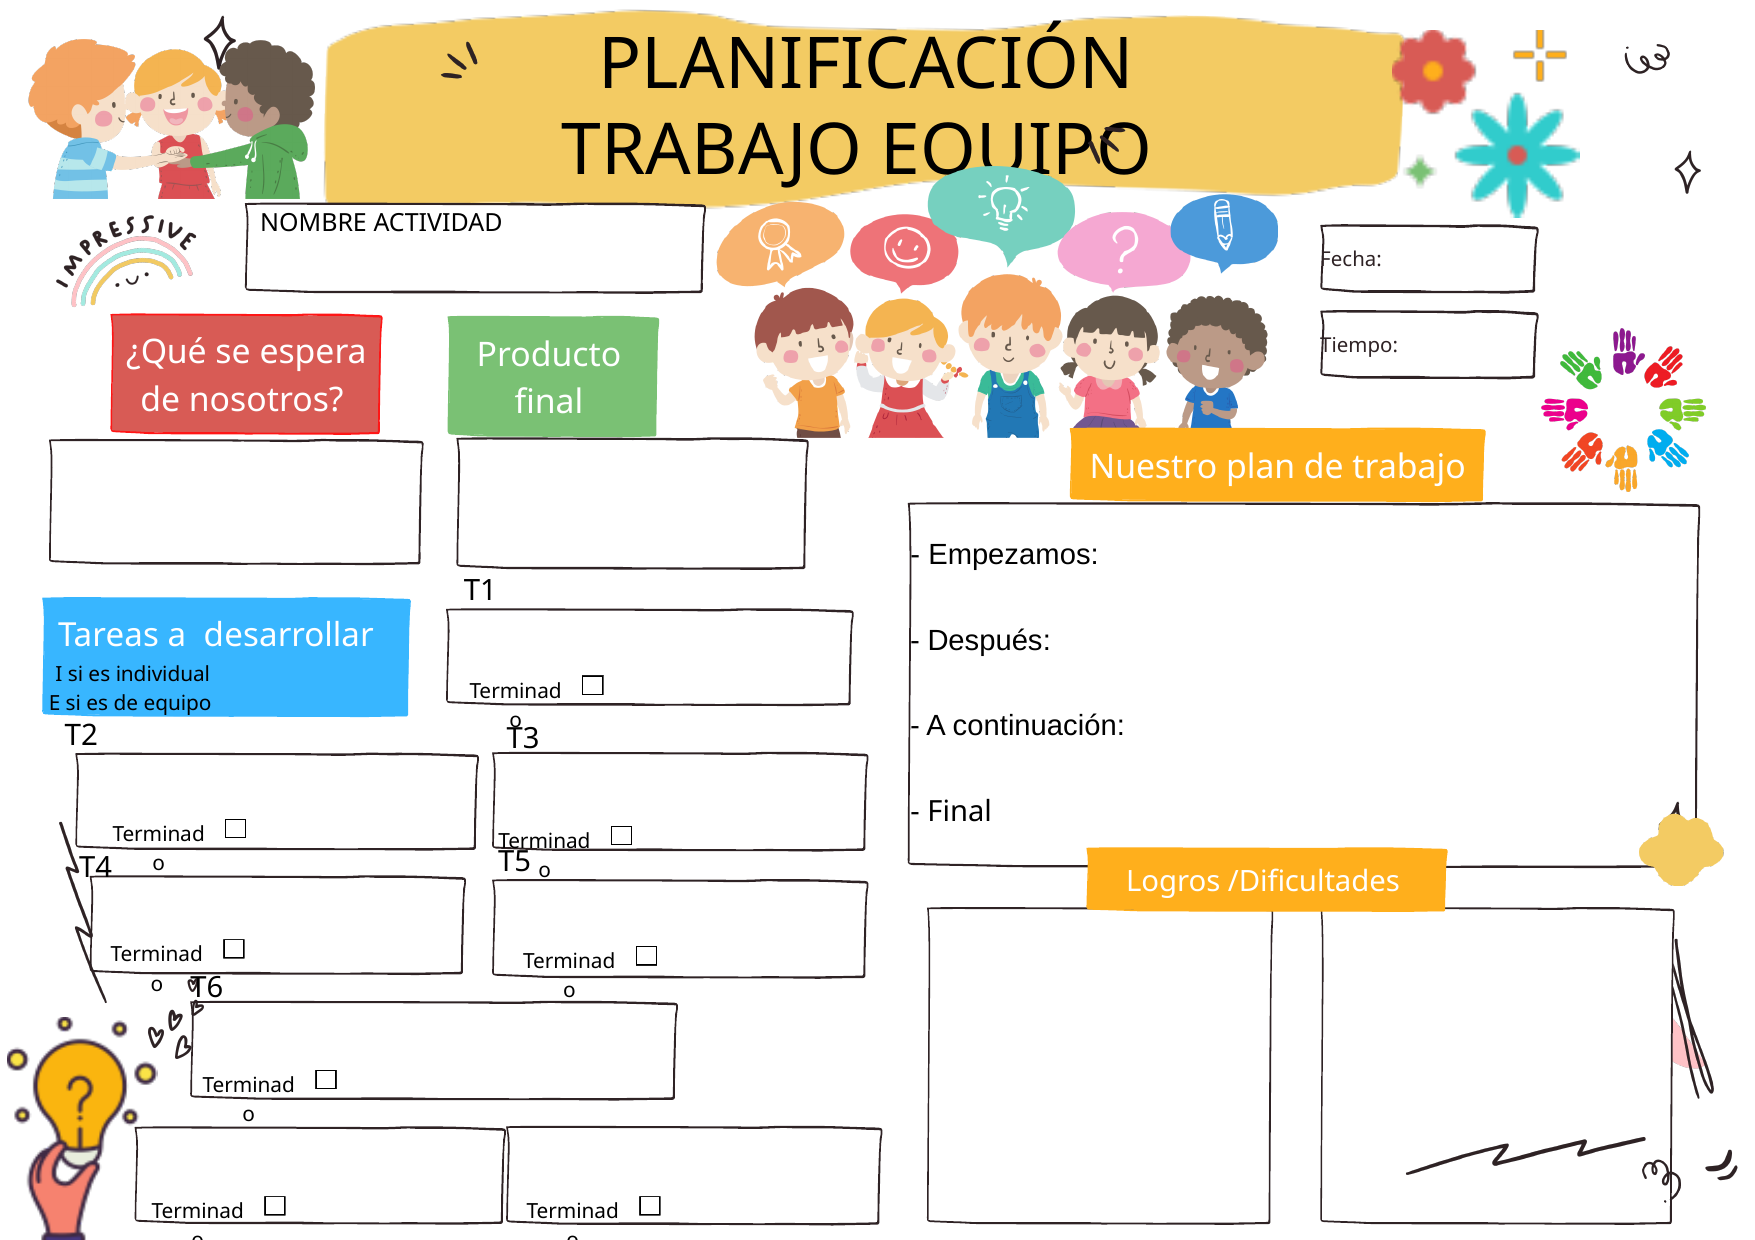

PLANIFICACIÓN TRABAJO EQUIPO
NOMBRE ACTIVIDAD
Fecha:
Tiempo:
¿Qué se espera de nosotros?
Producto
final
Nuestro plan de trabajo
- Empezamos:
- Después:
- A continuación:
- Final
T1
Tareas a desarrollar
I si es individual
 E si es de equipo
Terminado
T2
T3
Terminado
Terminado
T5
T4
Logros /Dificultades
Terminado
Terminado
T6
Terminado
Terminado
Terminado